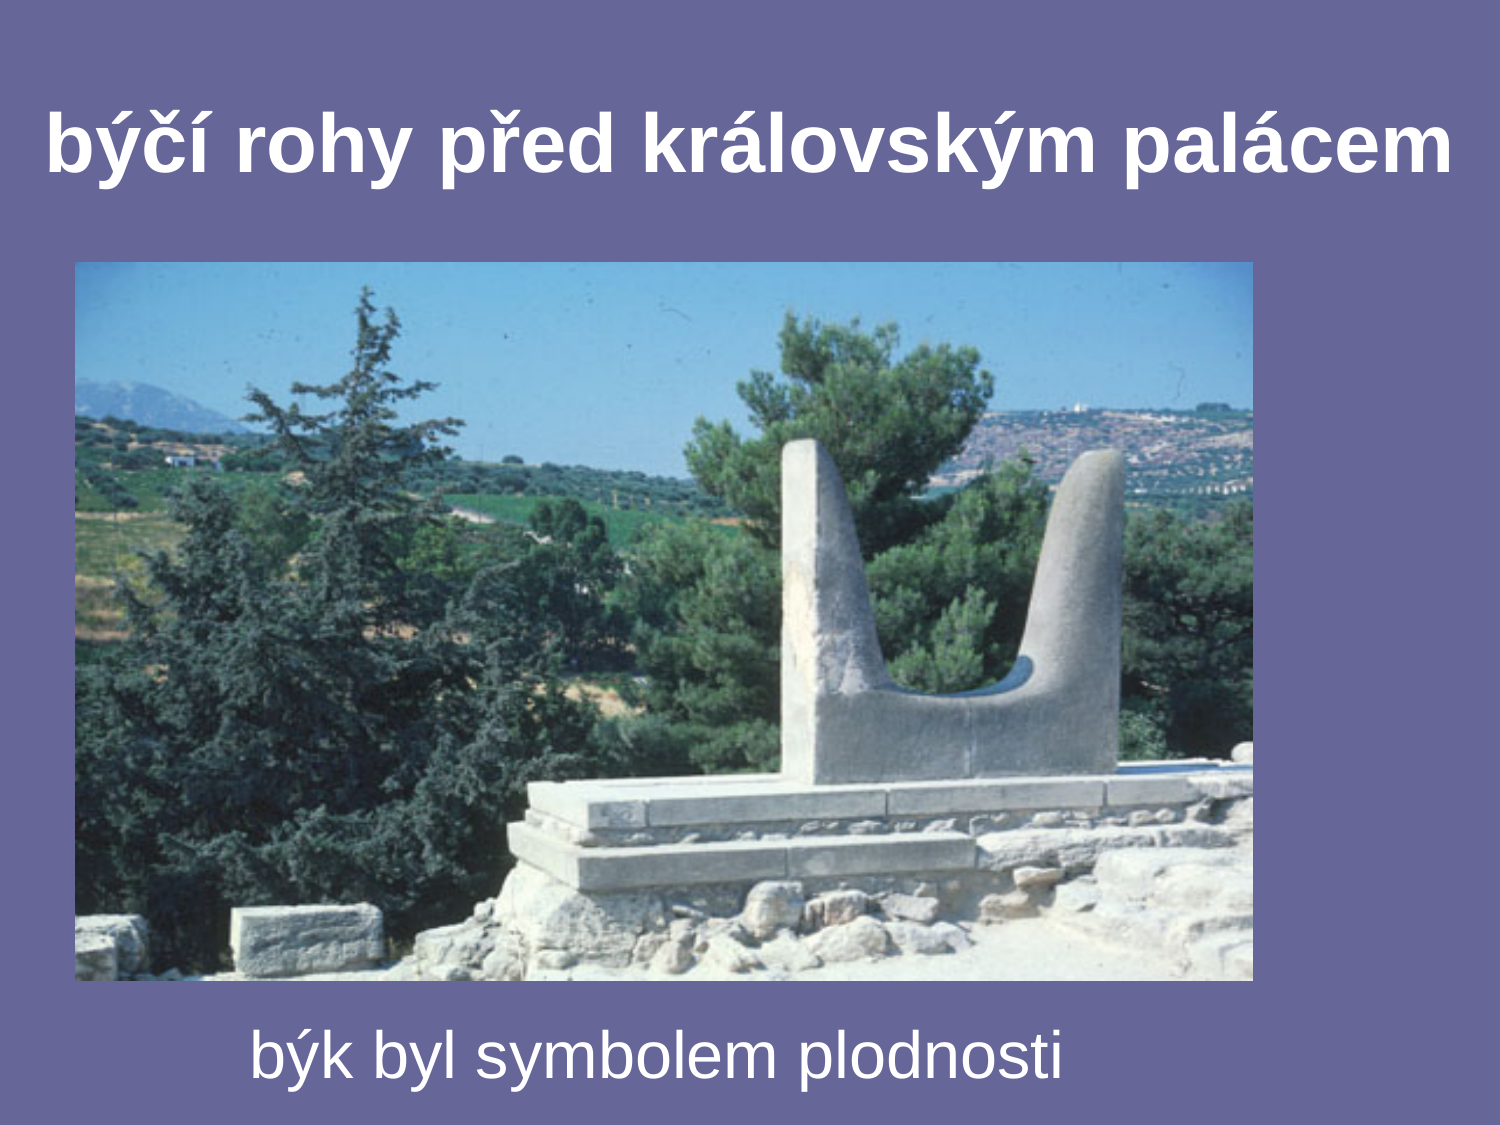

# býčí rohy před královským palácem
býk byl symbolem plodnosti